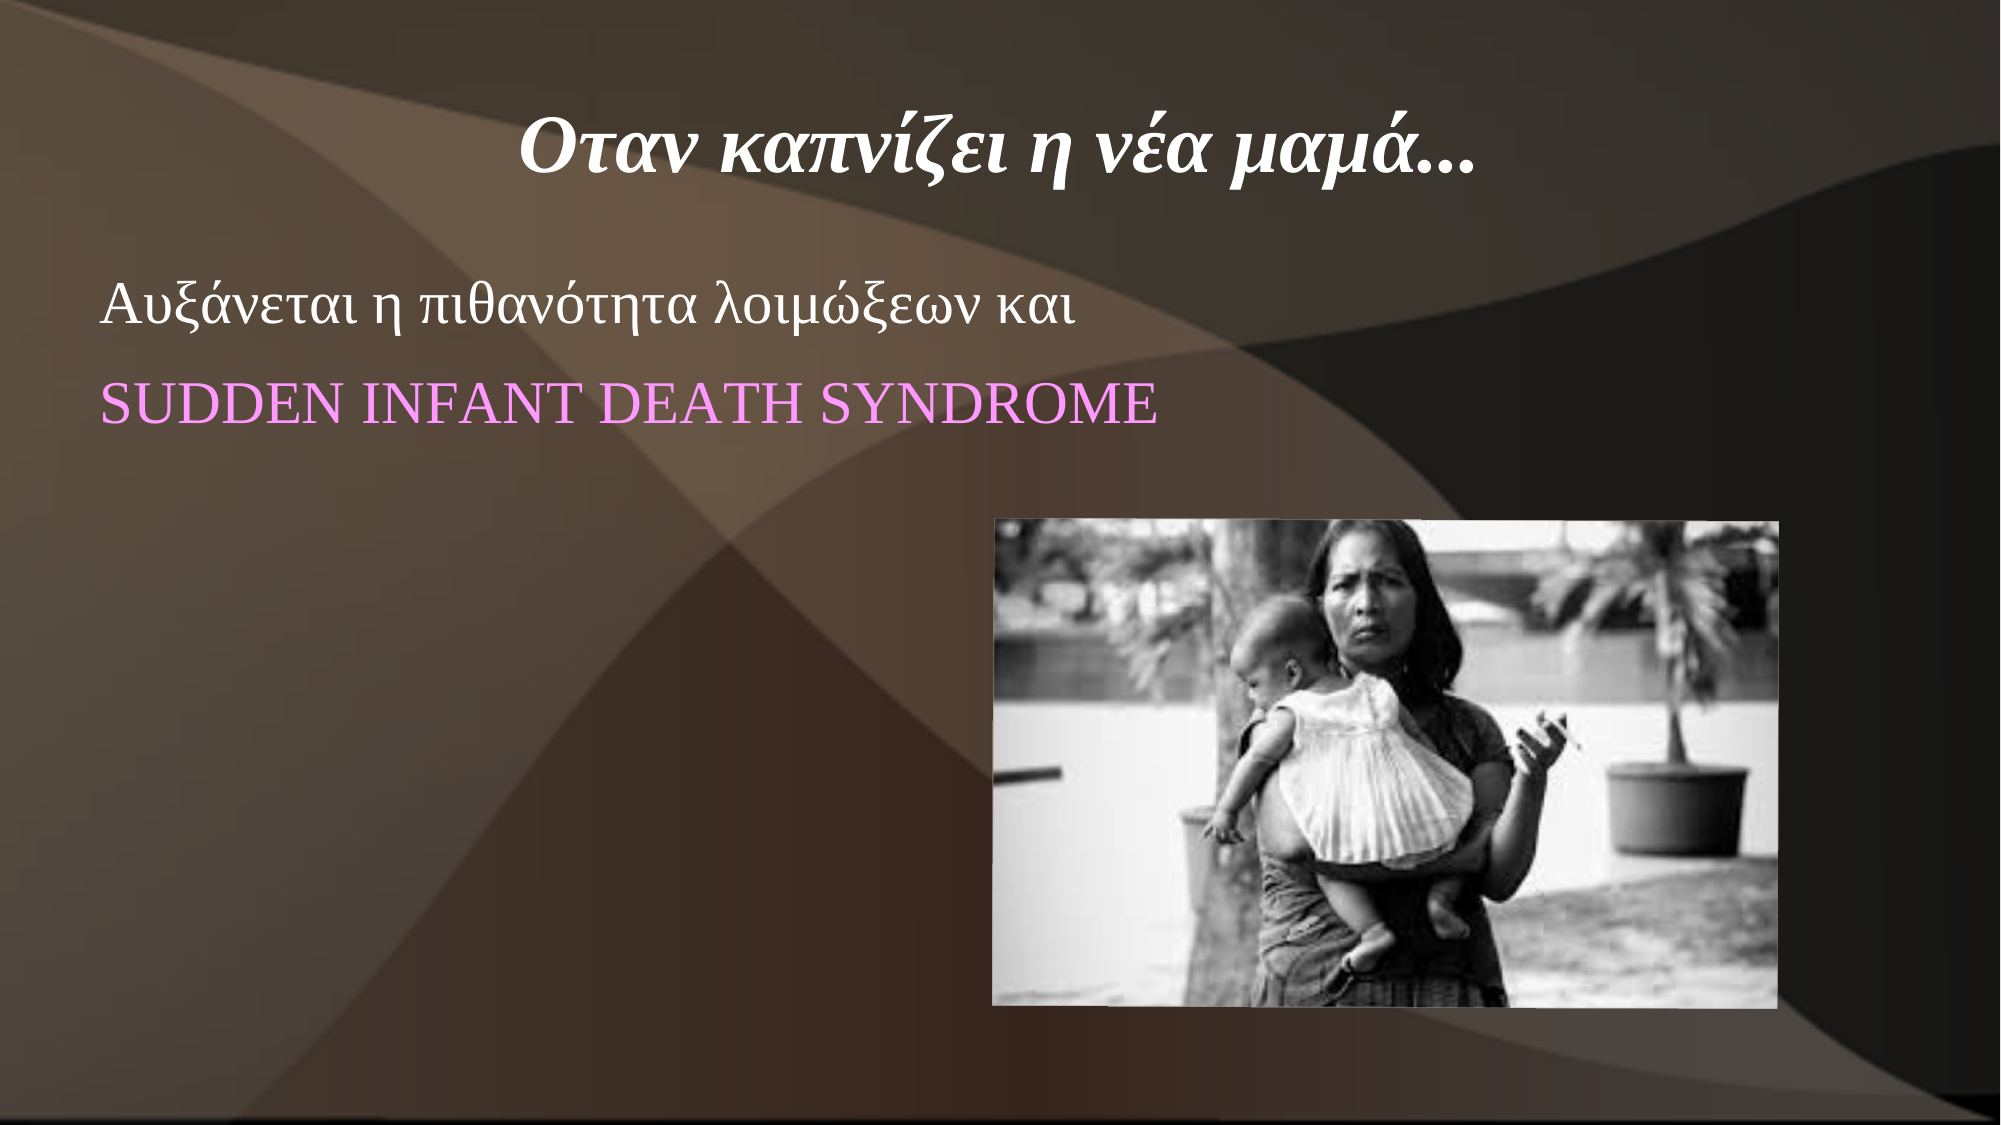

# Οταν καπνίζει η νέα μαμά...
Αυξάνεται η πιθανότητα λοιμώξεων και
SUDDEN INFANT DEATH SYNDROME